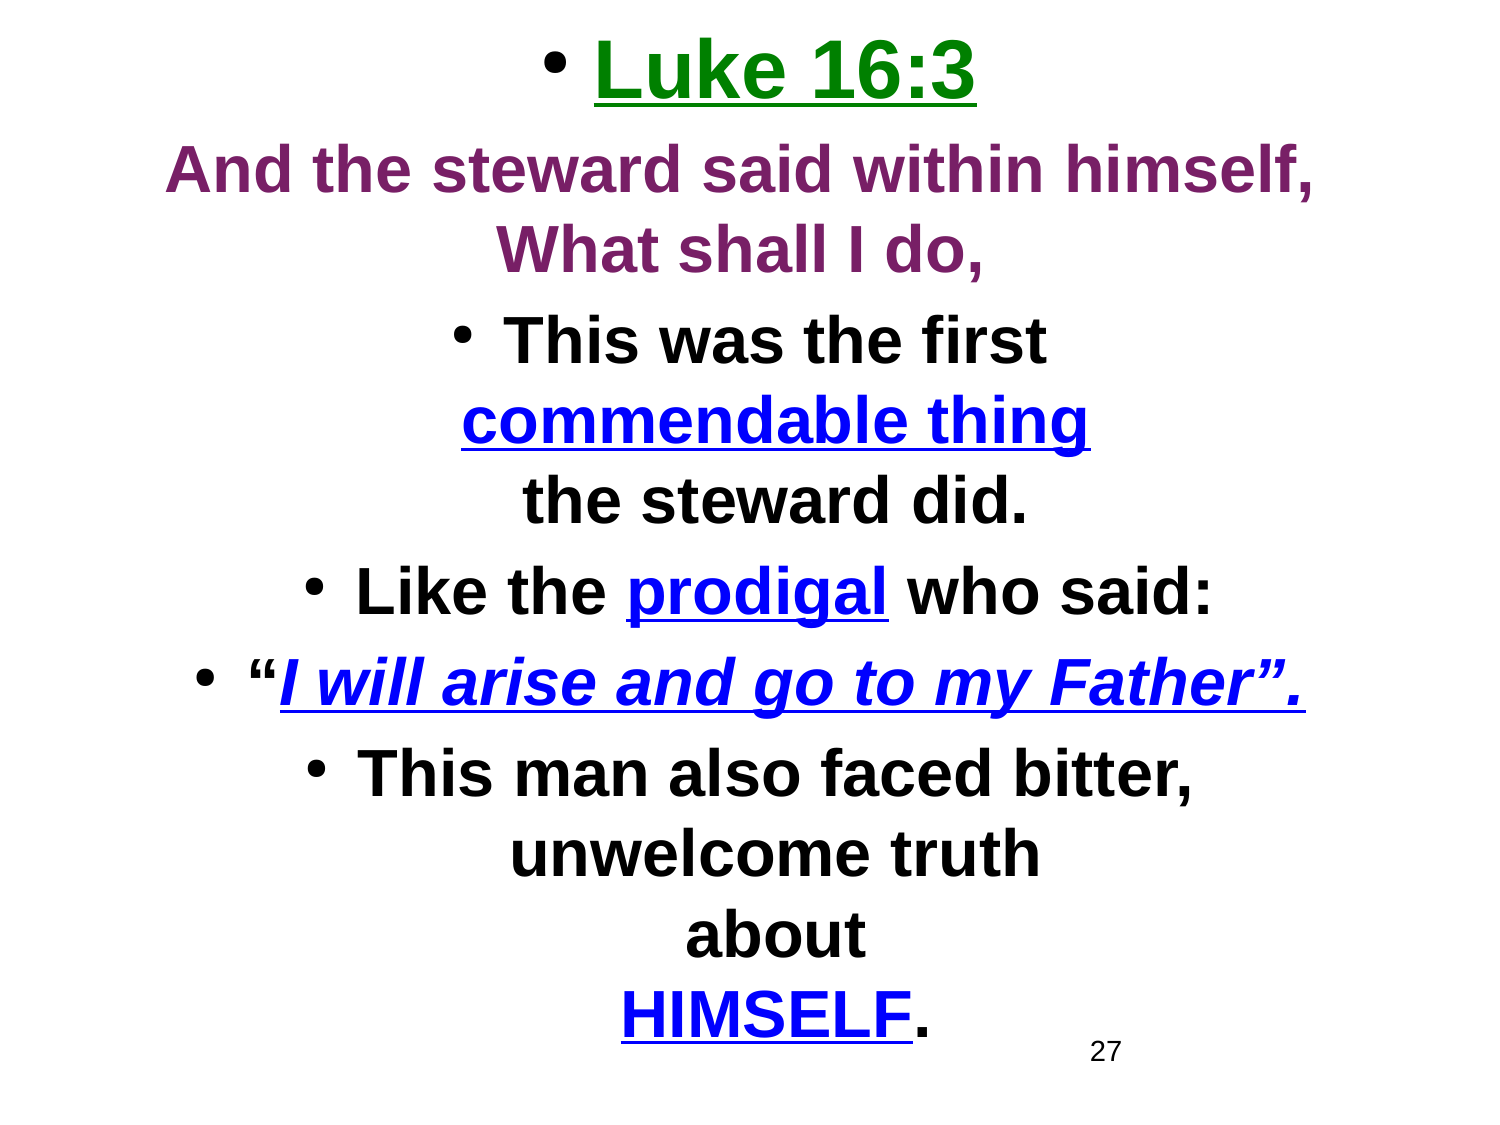

# Luke 16:3
And the steward said within himself,
What shall I do,
This was the first
commendable thing
the steward did.
Like the prodigal who said:
“I will arise and go to my Father”.
This man also faced bitter,
unwelcome truth
about 
HIMSELF.
27